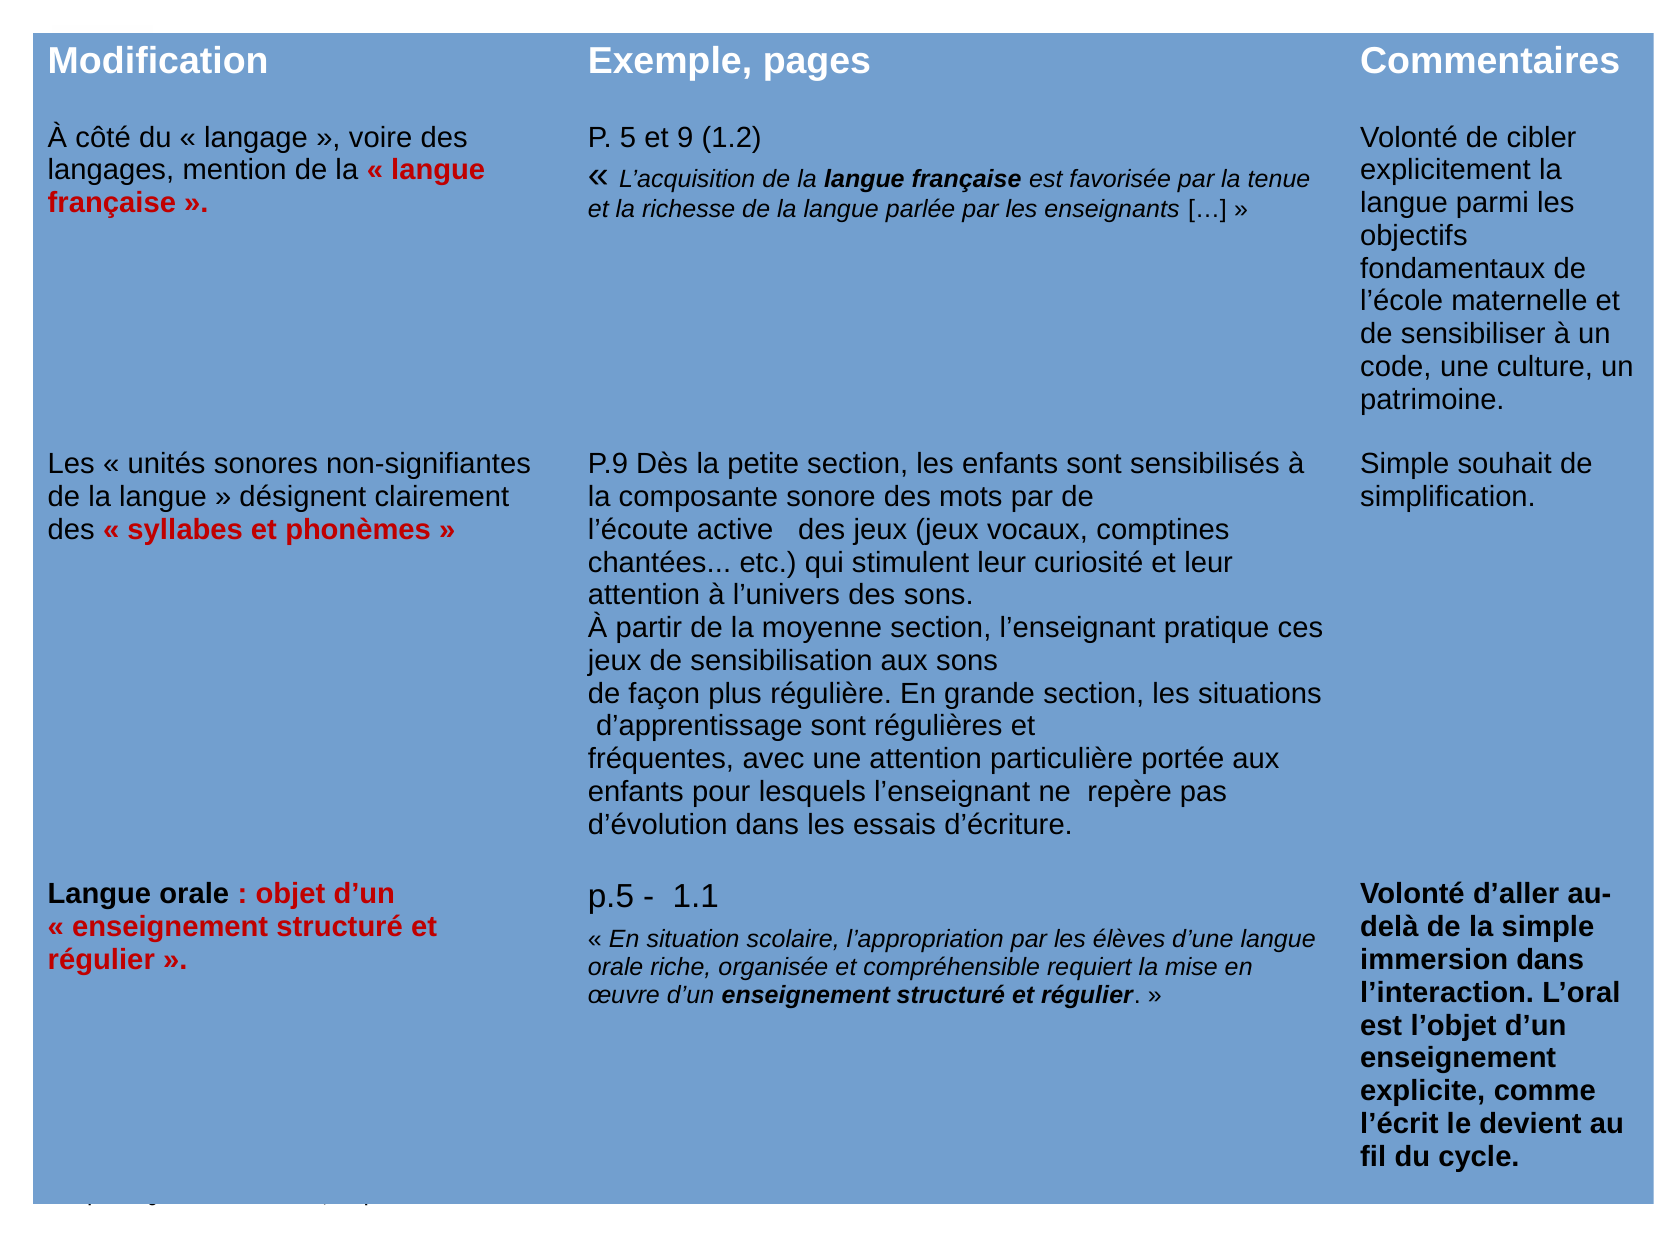

| Modification | Exemple, pages | Commentaires |
| --- | --- | --- |
| À côté du « langage », voire des langages, mention de la « langue française ». | P. 5 et 9 (1.2) « L’acquisition de la langue française est favorisée par la tenue et la richesse de la langue parlée par les enseignants […] » | Volonté de cibler explicitement la langue parmi les objectifs fondamentaux de l’école maternelle et de sensibiliser à un code, une culture, un patrimoine. |
| Les « unités sonores non-signifiantes de la langue » désignent clairement des « syllabes et phonèmes » | P.9 Dès la petite section, les enfants sont sensibilisés à la composante sonore des mots par de l’écoute active des jeux (jeux vocaux, comptines chantées... etc.) qui stimulent leur curiosité et leur attention à l’univers des sons. À partir de la moyenne section, l’enseignant pratique ces jeux de sensibilisation aux sons de façon plus régulière. En grande section, les situations d’apprentissage sont régulières et fréquentes, avec une attention particulière portée aux enfants pour lesquels l’enseignant ne repère pas d’évolution dans les essais d’écriture. | Simple souhait de simplification. |
| Langue orale : objet d’un « enseignement structuré et régulier ». | p.5 - 1.1 « En situation scolaire, l’appropriation par les élèves d’une langue orale riche, organisée et compréhensible requiert la mise en œuvre d’un enseignement structuré et régulier. » | Volonté d’aller au-delà de la simple immersion dans l’interaction. L’oral est l’objet d’un enseignement explicite, comme l’écrit le devient au fil du cycle. |
Inspection générale de l’éducation, du sport et de la recherche
Catherine Mottet